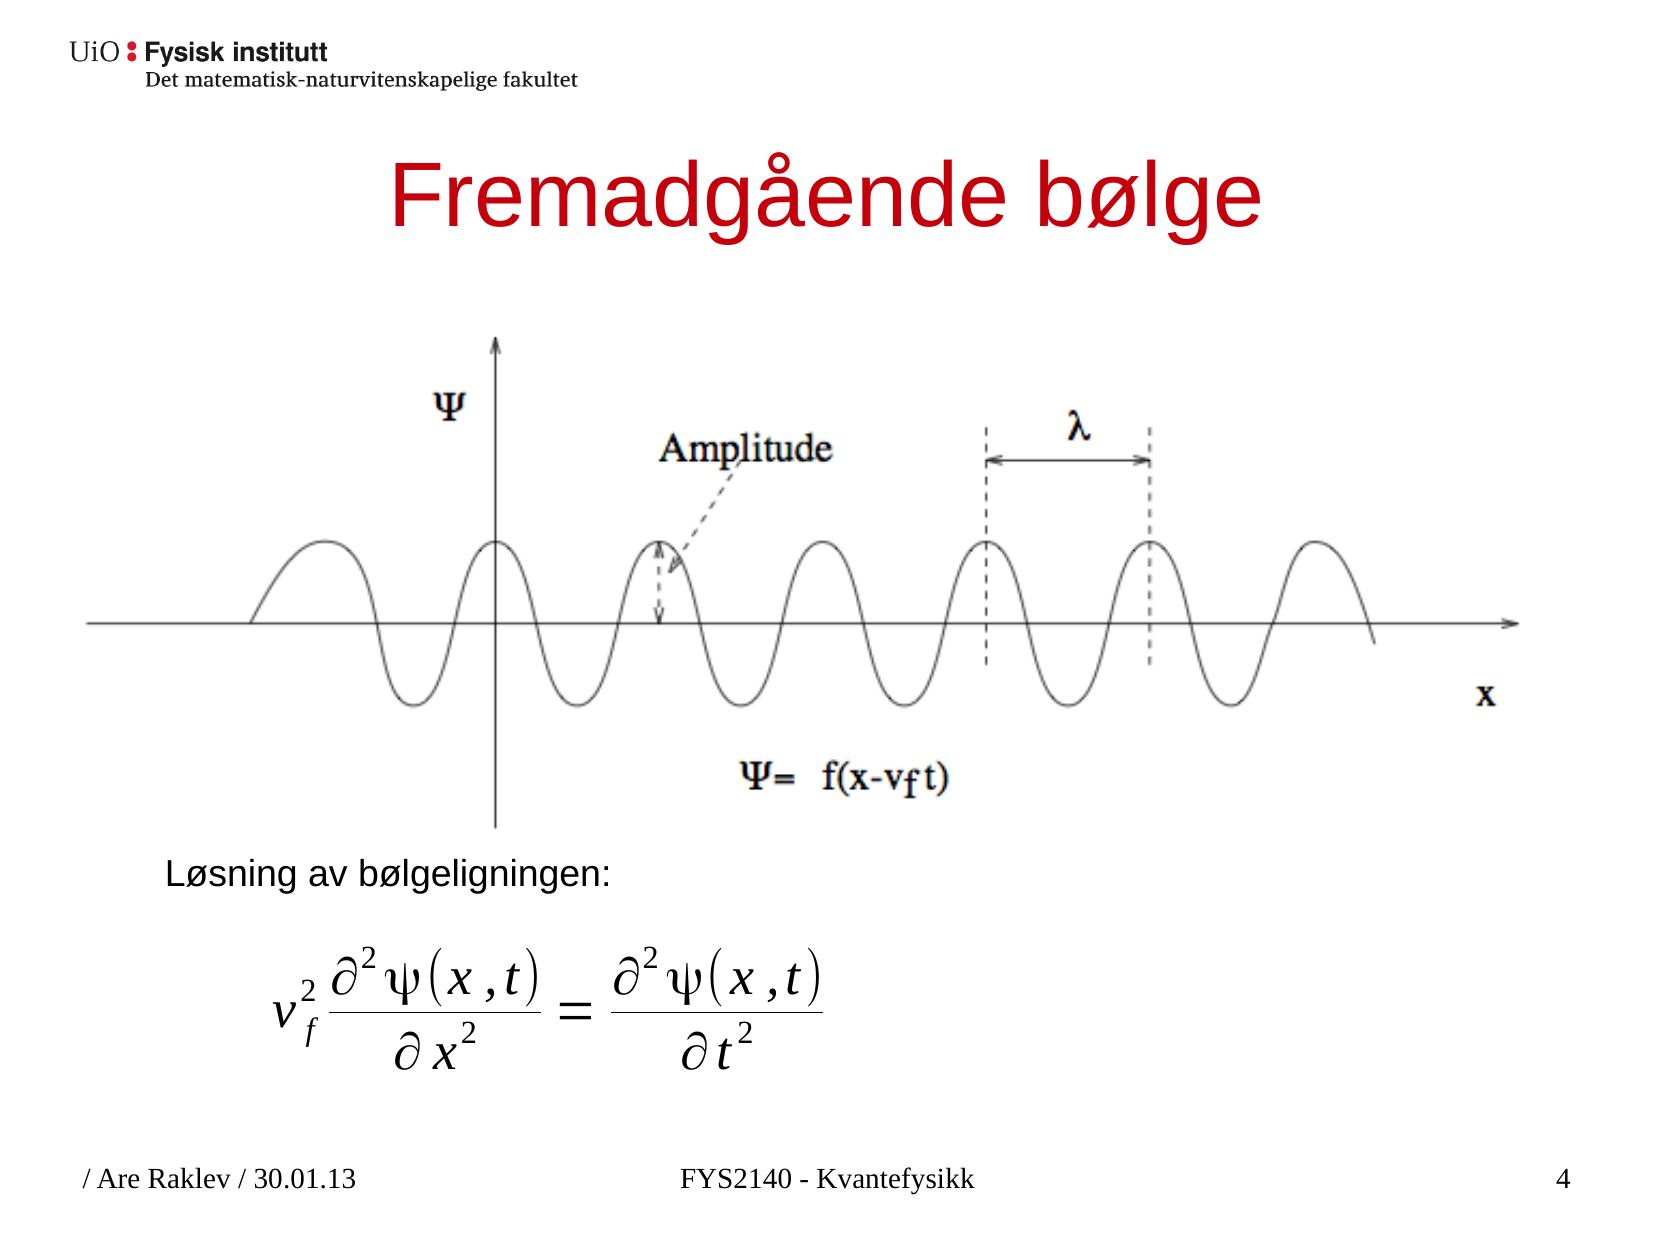

# Fremadgående bølge
Løsning av bølgeligningen:
/ Are Raklev / 30.01.13
FYS2140 - Kvantefysikk
4